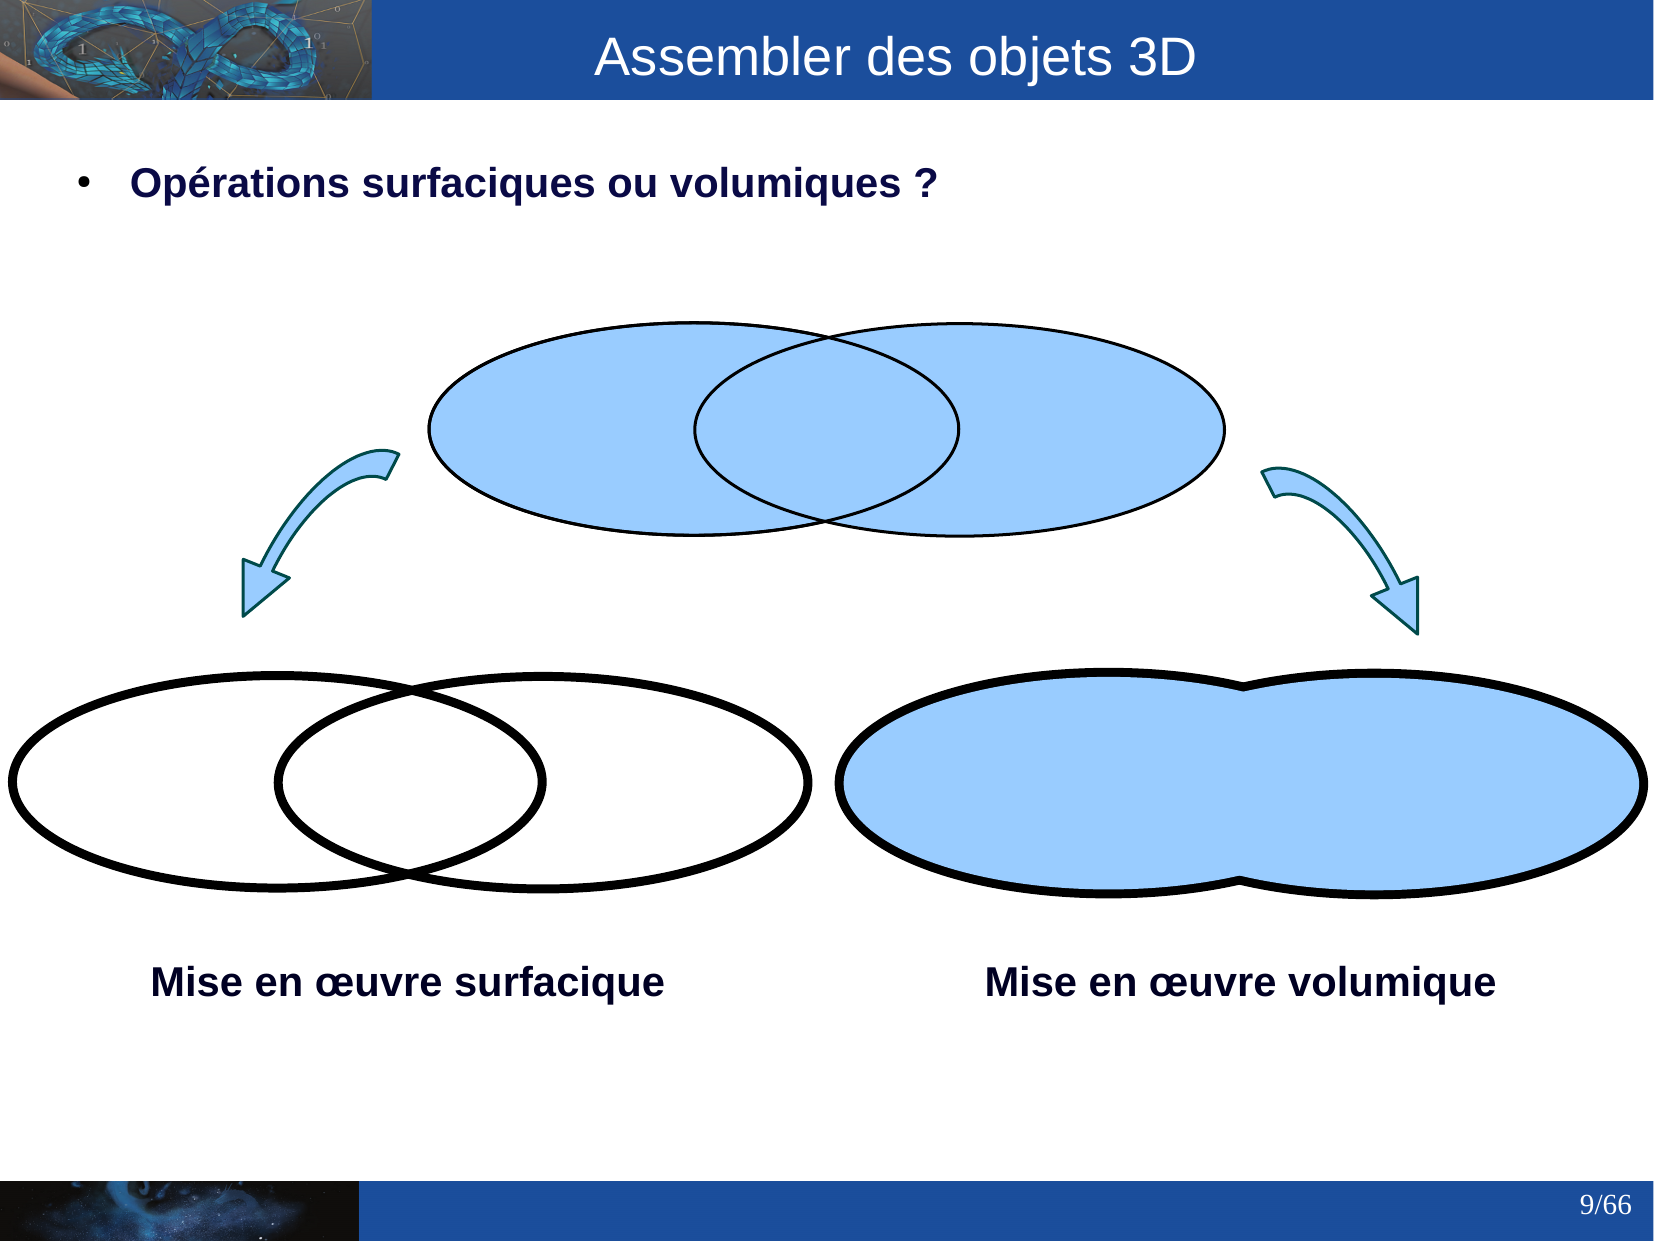

# Assembler des objets 3D
Opérations surfaciques ou volumiques ?
Mise en œuvre surfacique
Mise en œuvre volumique
9